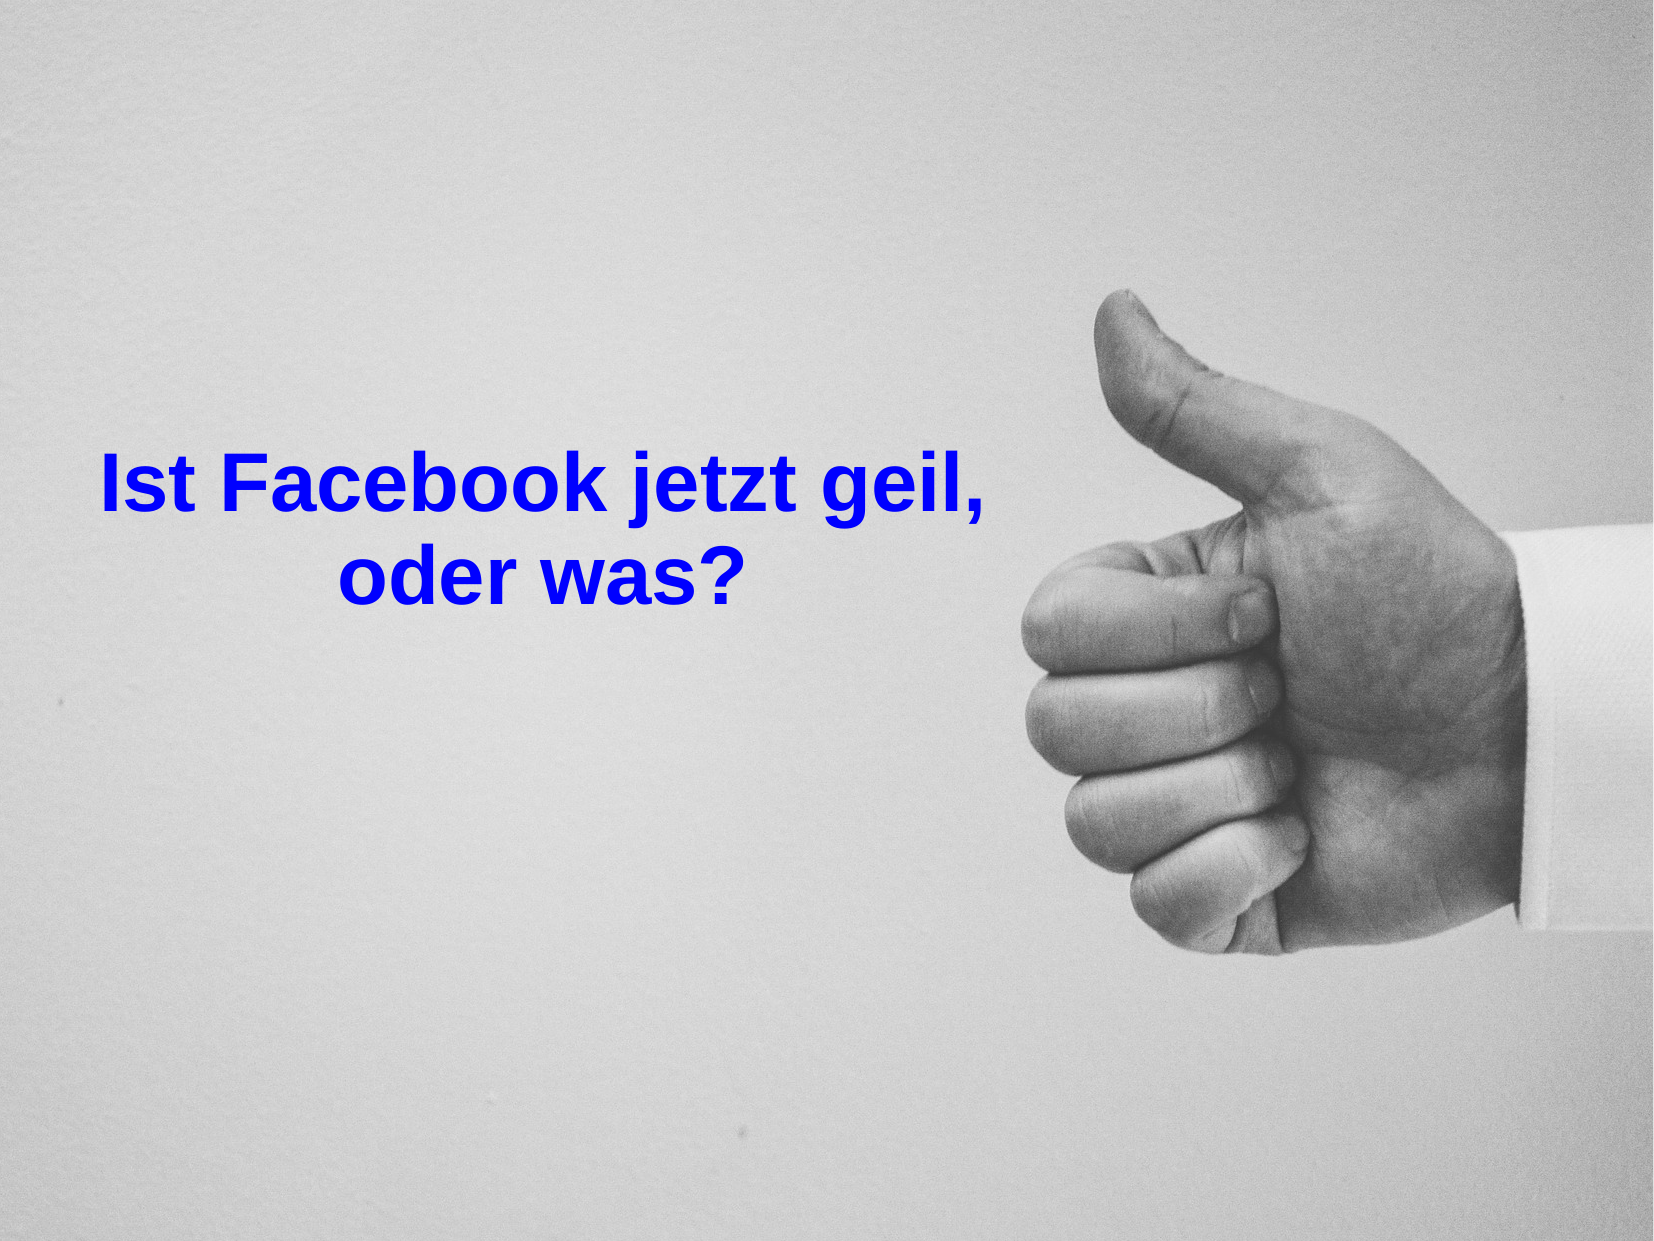

# Ist Facebook jetzt geil, oder was?